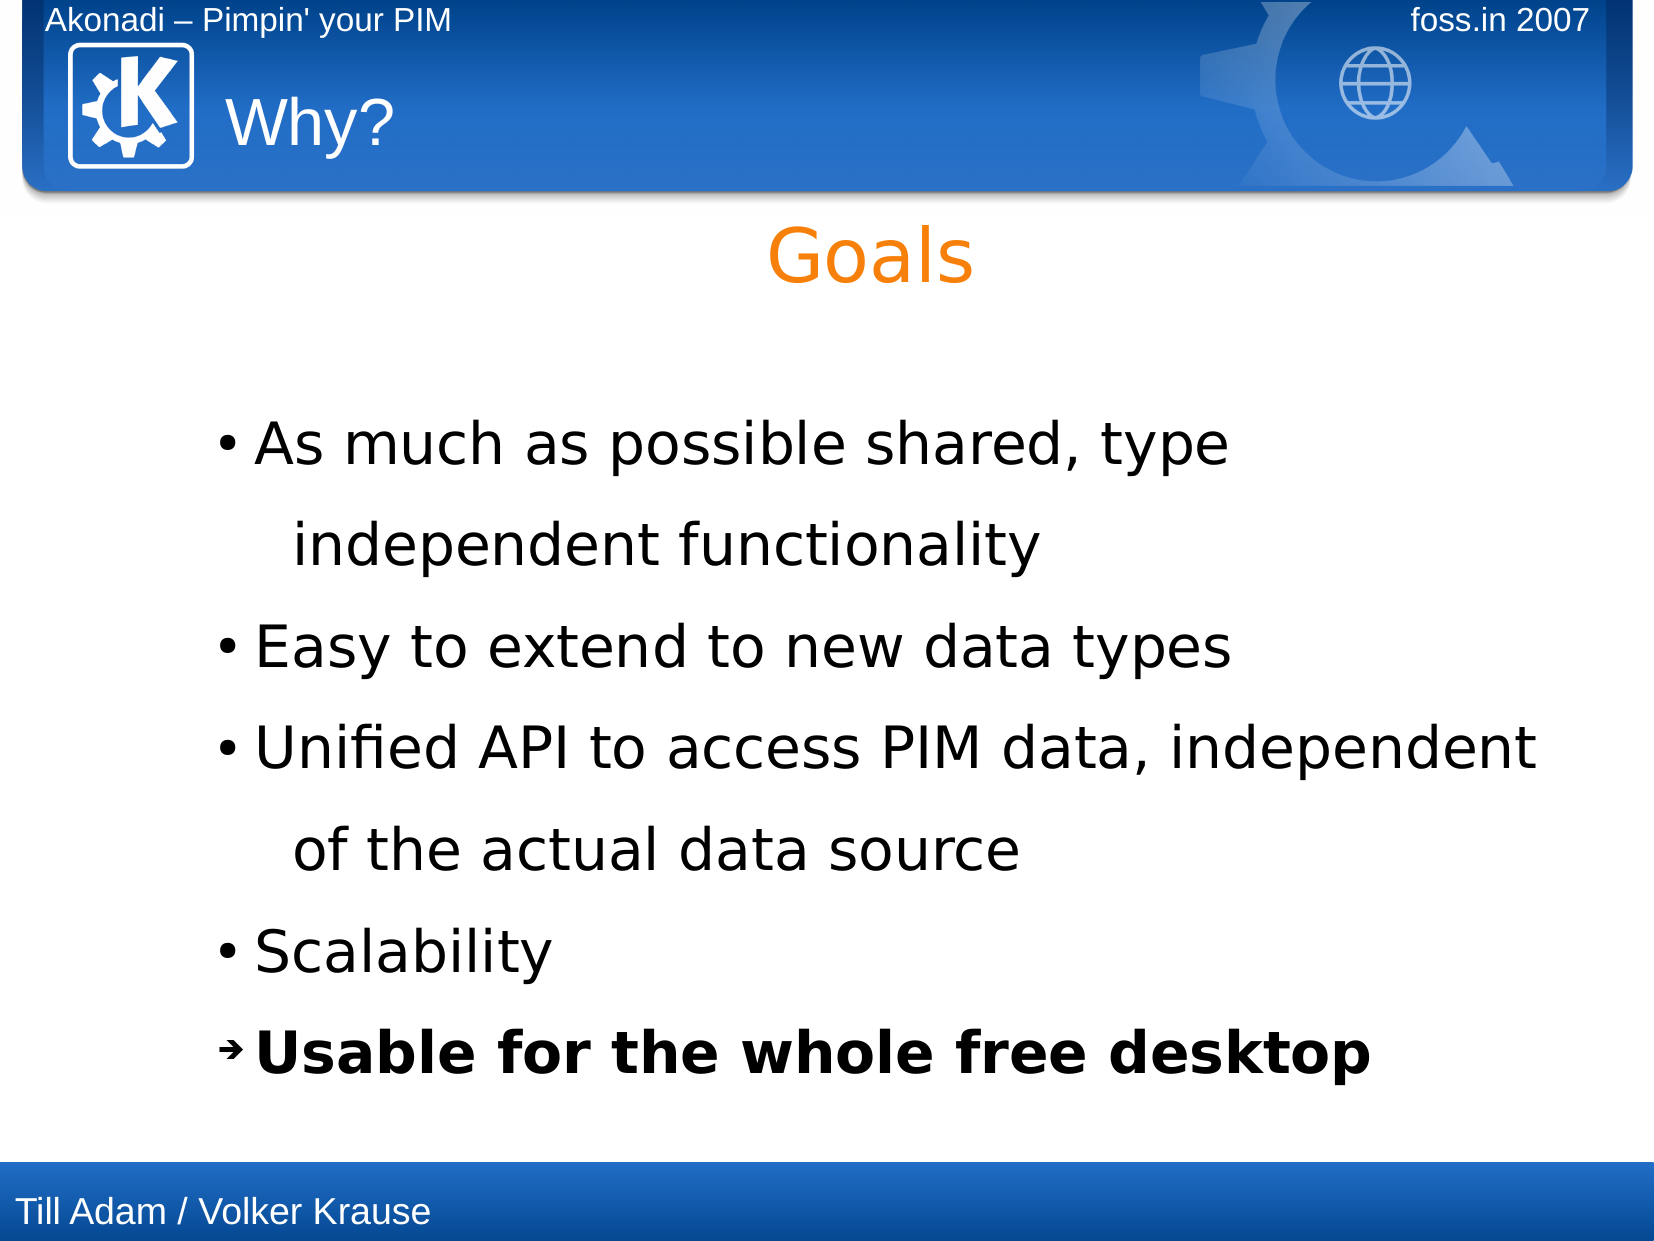

# Why?
Goals
As much as possible shared, type independent functionality
Easy to extend to new data types
Unified API to access PIM data, independent of the actual data source
Scalability
Usable for the whole free desktop